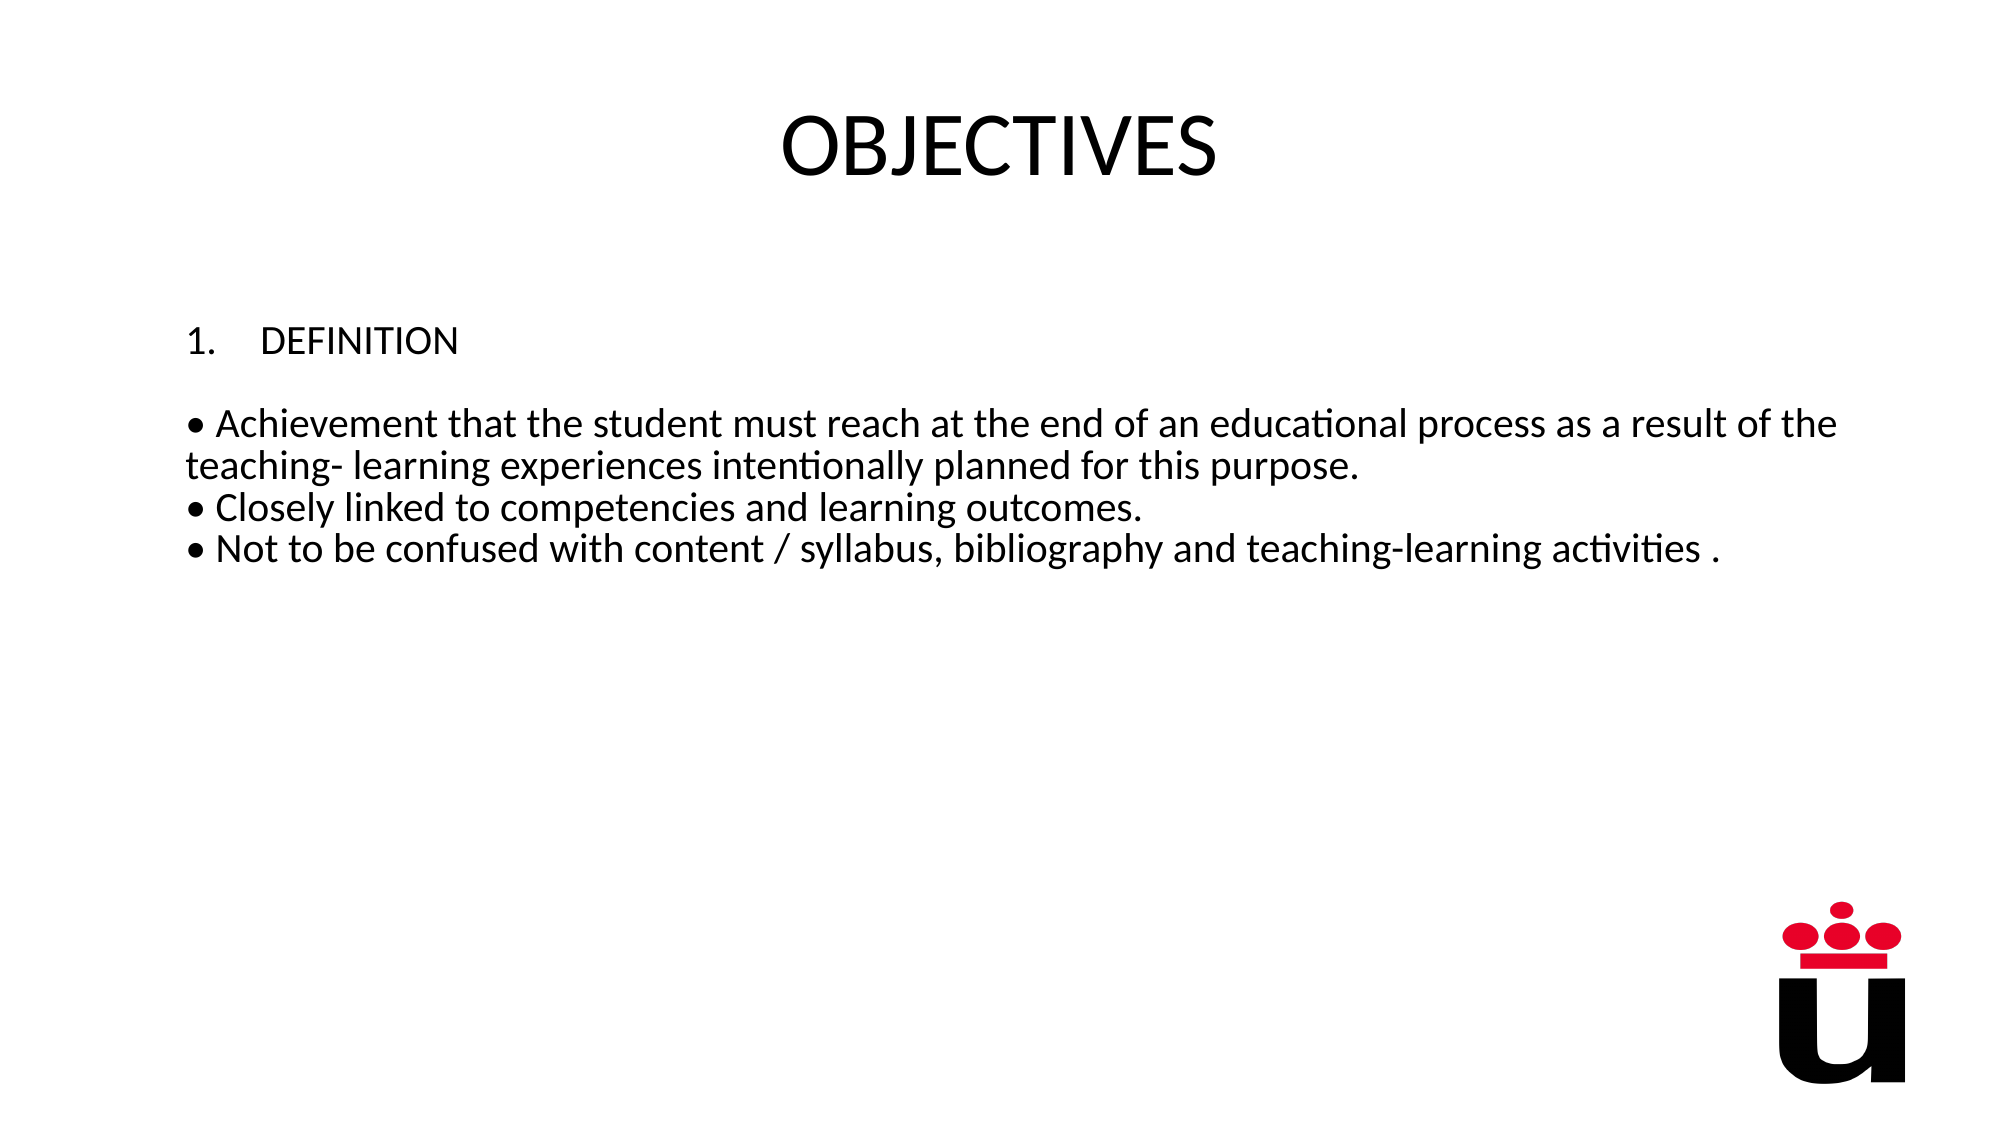

# OBJECTIVES
DEFINITION
• Achievement that the student must reach at the end of an educational process as a result of the teaching- learning experiences intentionally planned for this purpose.
• Closely linked to competencies and learning outcomes.
• Not to be confused with content / syllabus, bibliography and teaching-learning activities .